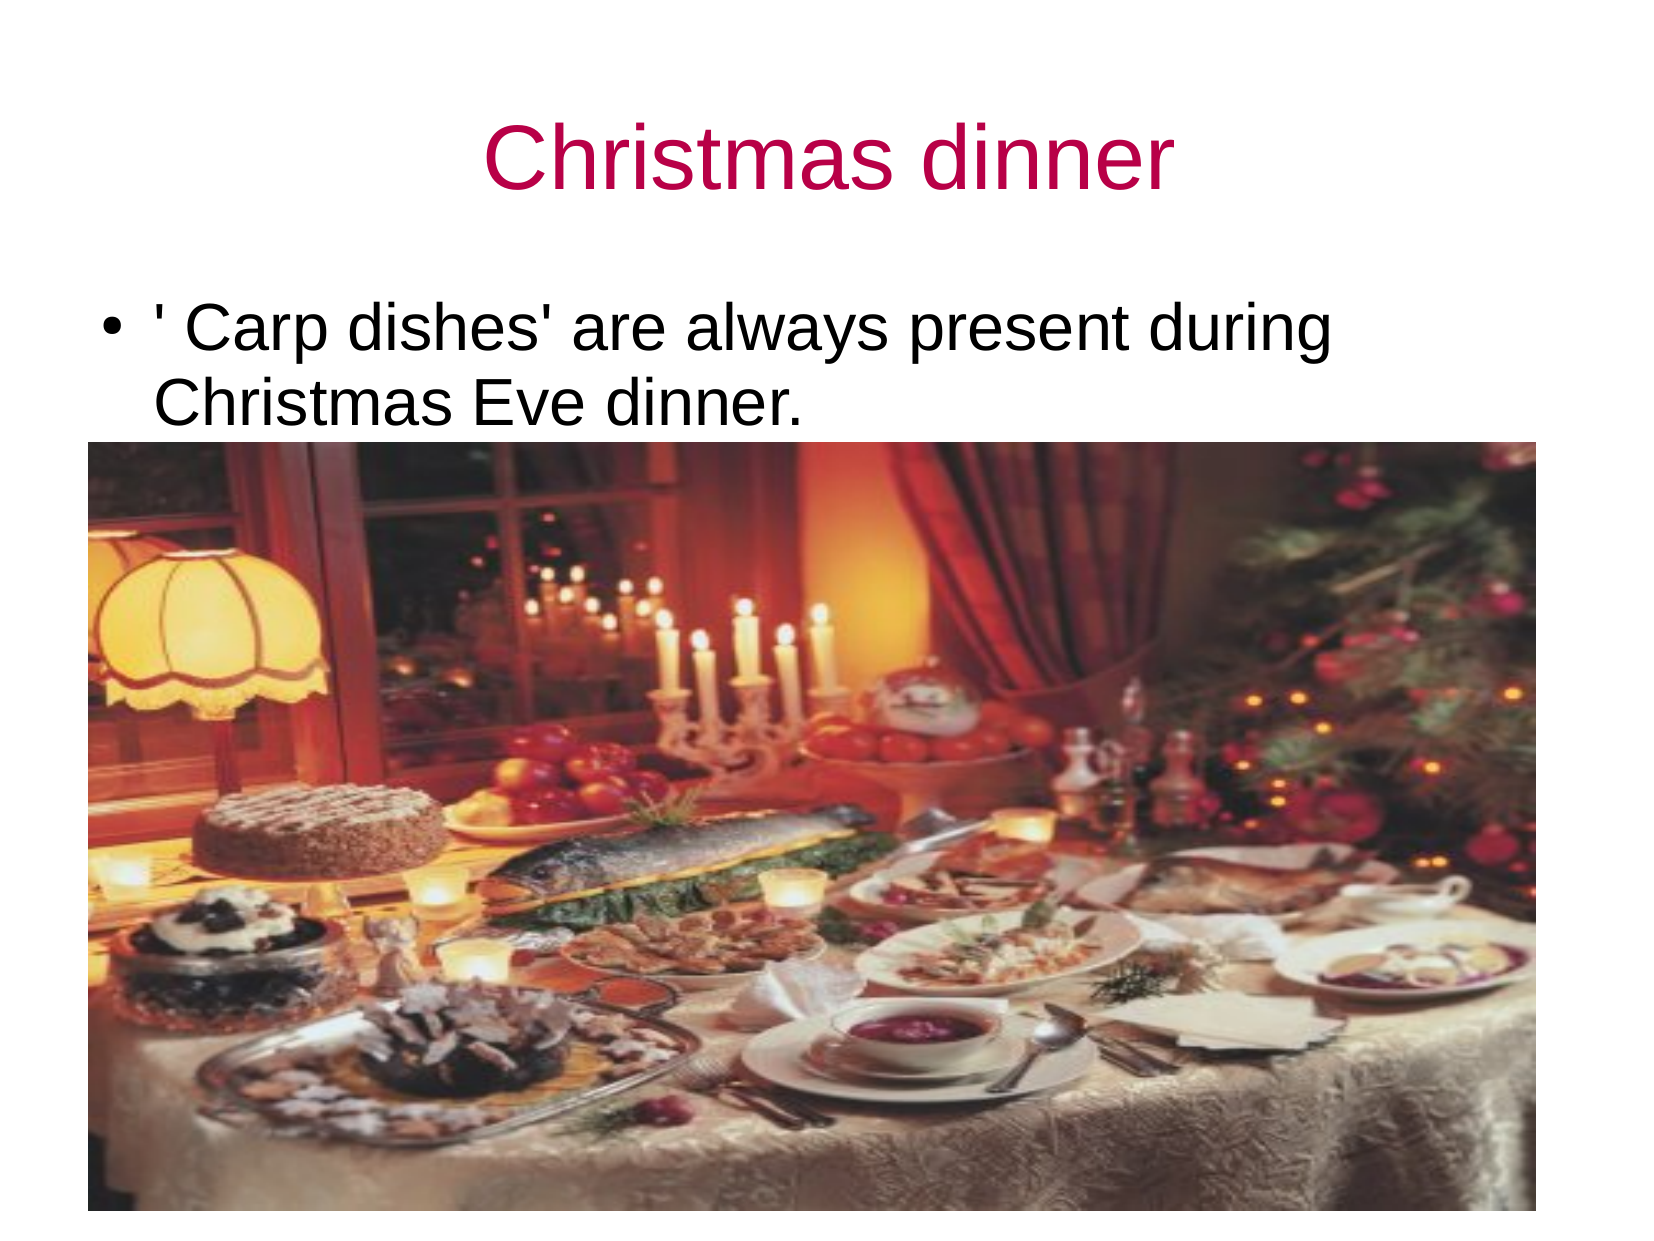

# Christmas dinner
' Carp dishes' are always present during Christmas Eve dinner.